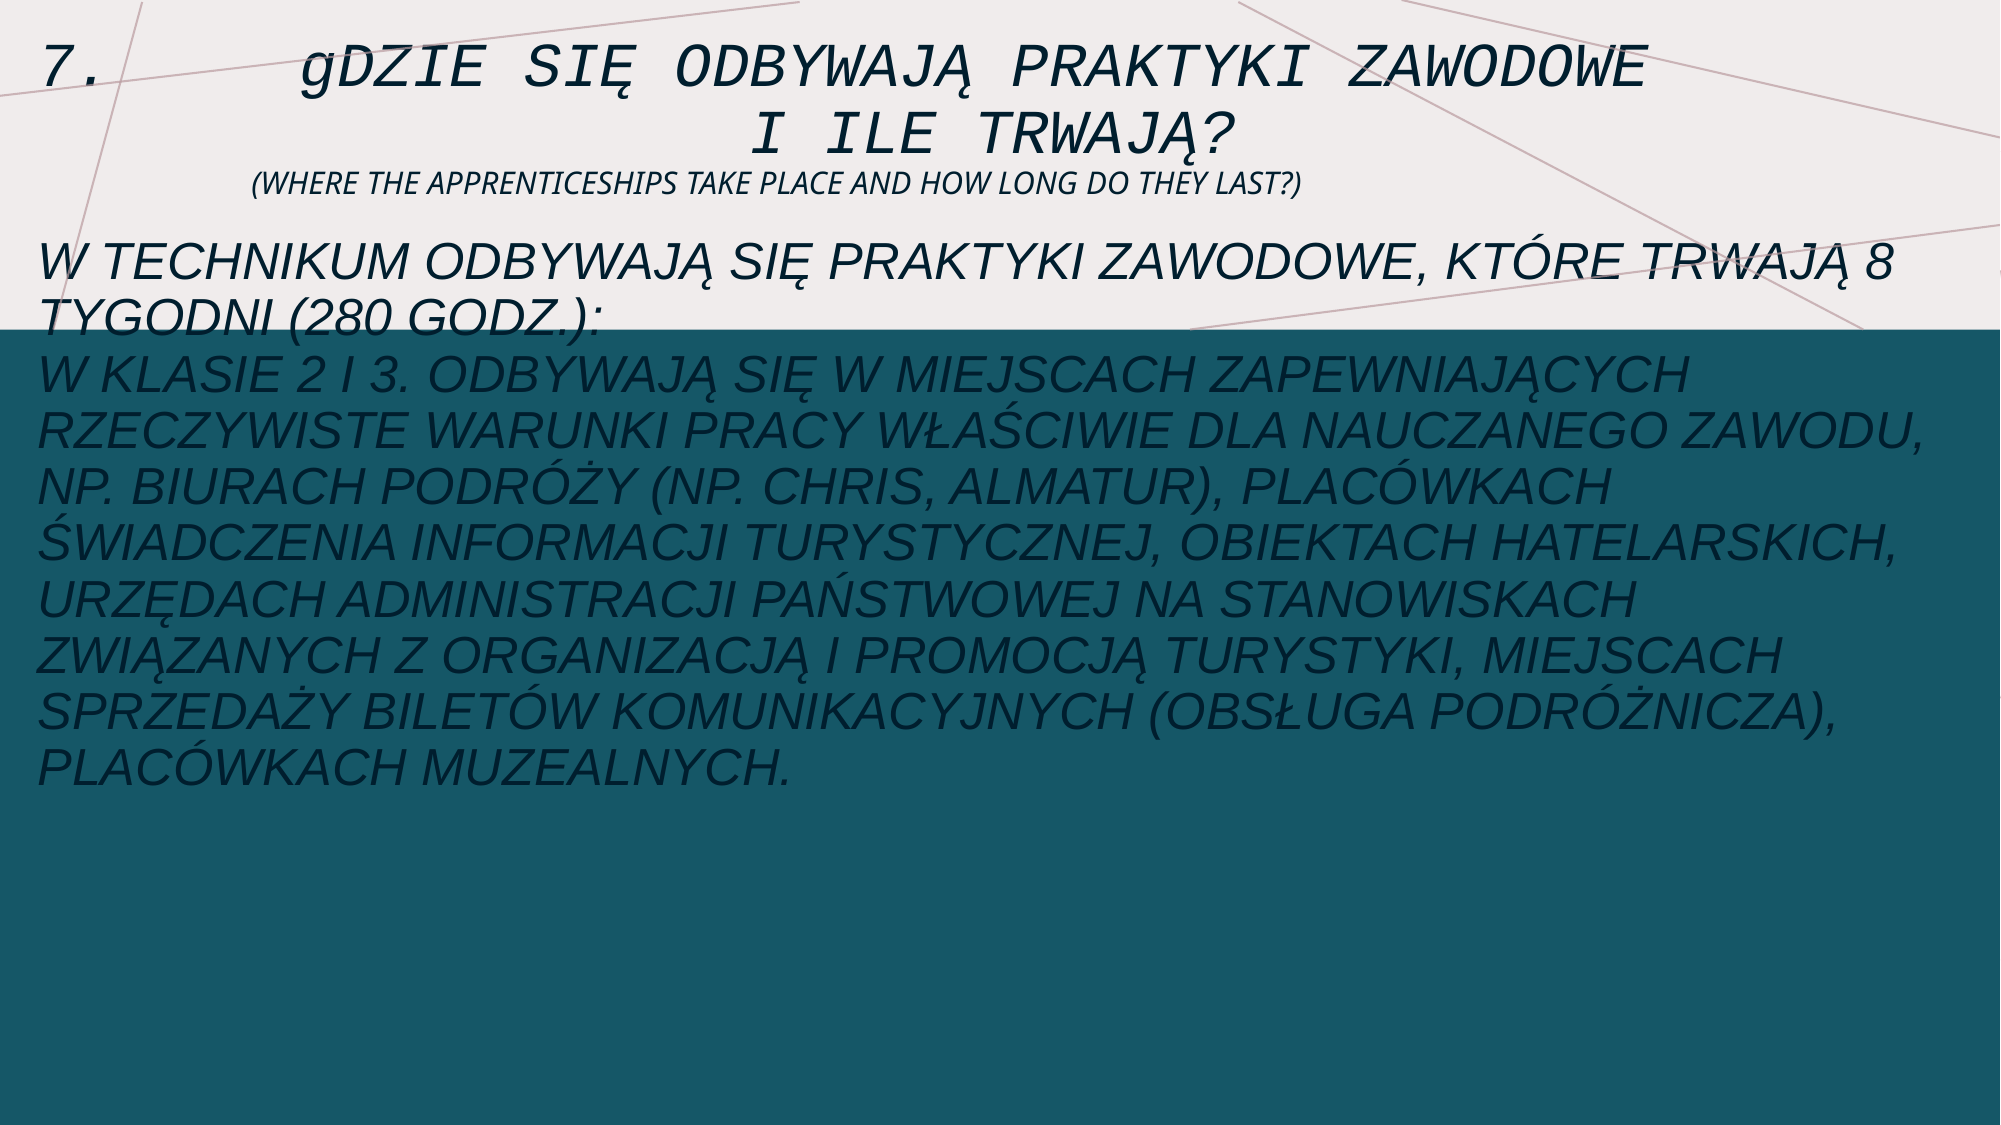

# 7.     gDZIE SIĘ ODBYWAJĄ PRAKTYKI ZAWODOWE                    I ILE TRWAJĄ?                           (WHERE THE APPRENTICESHIPS TAKE PLACE AND HOW LONG DO THEY LAST?) W TECHNIKUM ODBYWAJĄ SIĘ PRAKTYKI ZAWODOWE, KTÓRE TRWAJĄ 8 TYGODNI (280 GODZ.): W KLASIE 2 I 3. ODBYWAJĄ SIĘ W MIEJSCACH ZAPEWNIAJĄCYCH RZECZYWISTE WARUNKI PRACY WŁAŚCIWIE DLA NAUCZANEGO ZAWODU, NP. BIURACH PODRÓŻY (NP. CHRIS, ALMATUR), PLACÓWKACH ŚWIADCZENIA INFORMACJI TURYSTYCZNEJ, OBIEKTACH HATELARSKICH, URZĘDACH ADMINISTRACJI PAŃSTWOWEJ NA STANOWISKACH ZWIĄZANYCH Z ORGANIZACJĄ I PROMOCJĄ TURYSTYKI, MIEJSCACH SPRZEDAŻY BILETÓW KOMUNIKACYJNYCH (OBSŁUGA PODRÓŻNICZA), PLACÓWKACH MUZEALNYCH.